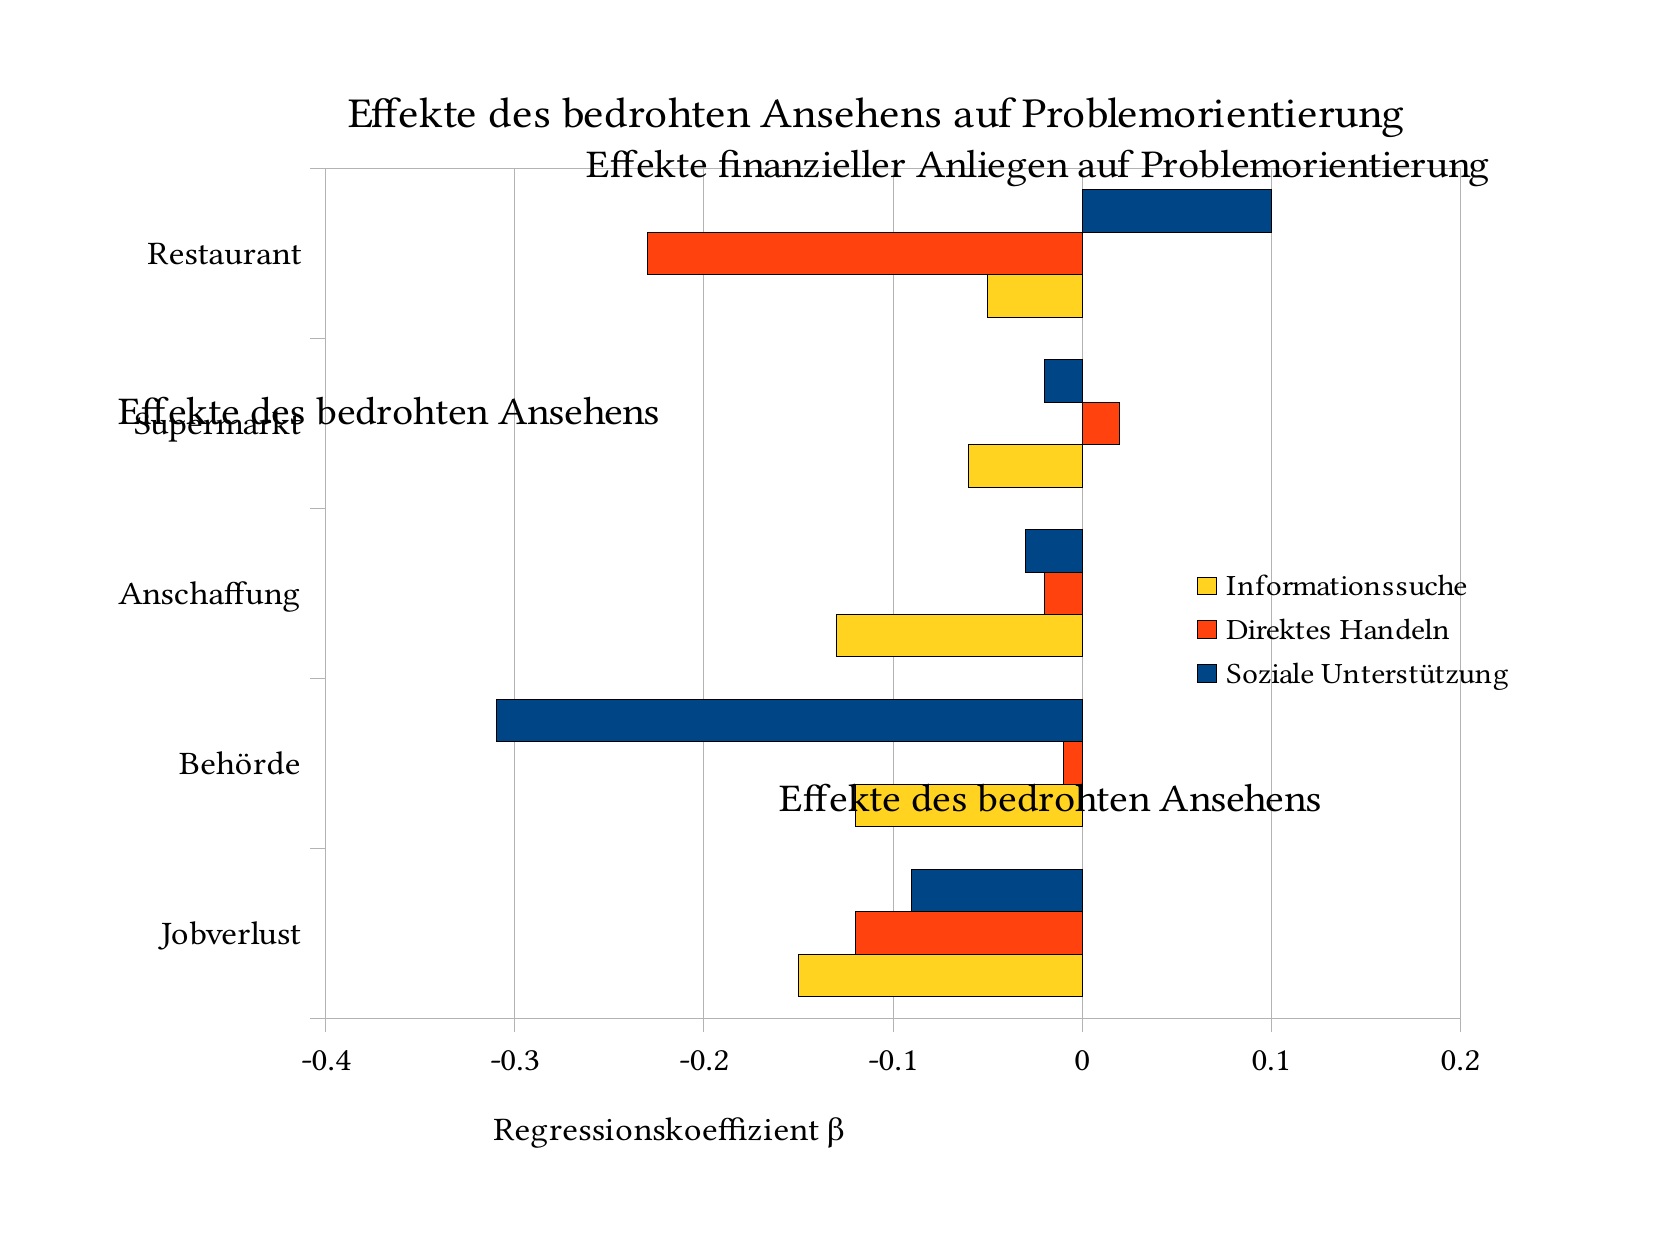

### Chart: Effekte des bedrohten Ansehens auf Problemorientierung
| Category | Soziale Unterstützung | Direktes Handeln | Informationssuche |
|---|---|---|---|
| Restaurant | 0.1 | -0.23 | -0.05 |
| Supermarkt | -0.02 | 0.02 | -0.06 |
| Anschaffung | -0.03 | -0.02 | -0.13 |
| Behörde | -0.31 | -0.01 | -0.12 |
| Jobverlust | -0.09 | -0.12 | -0.15 |